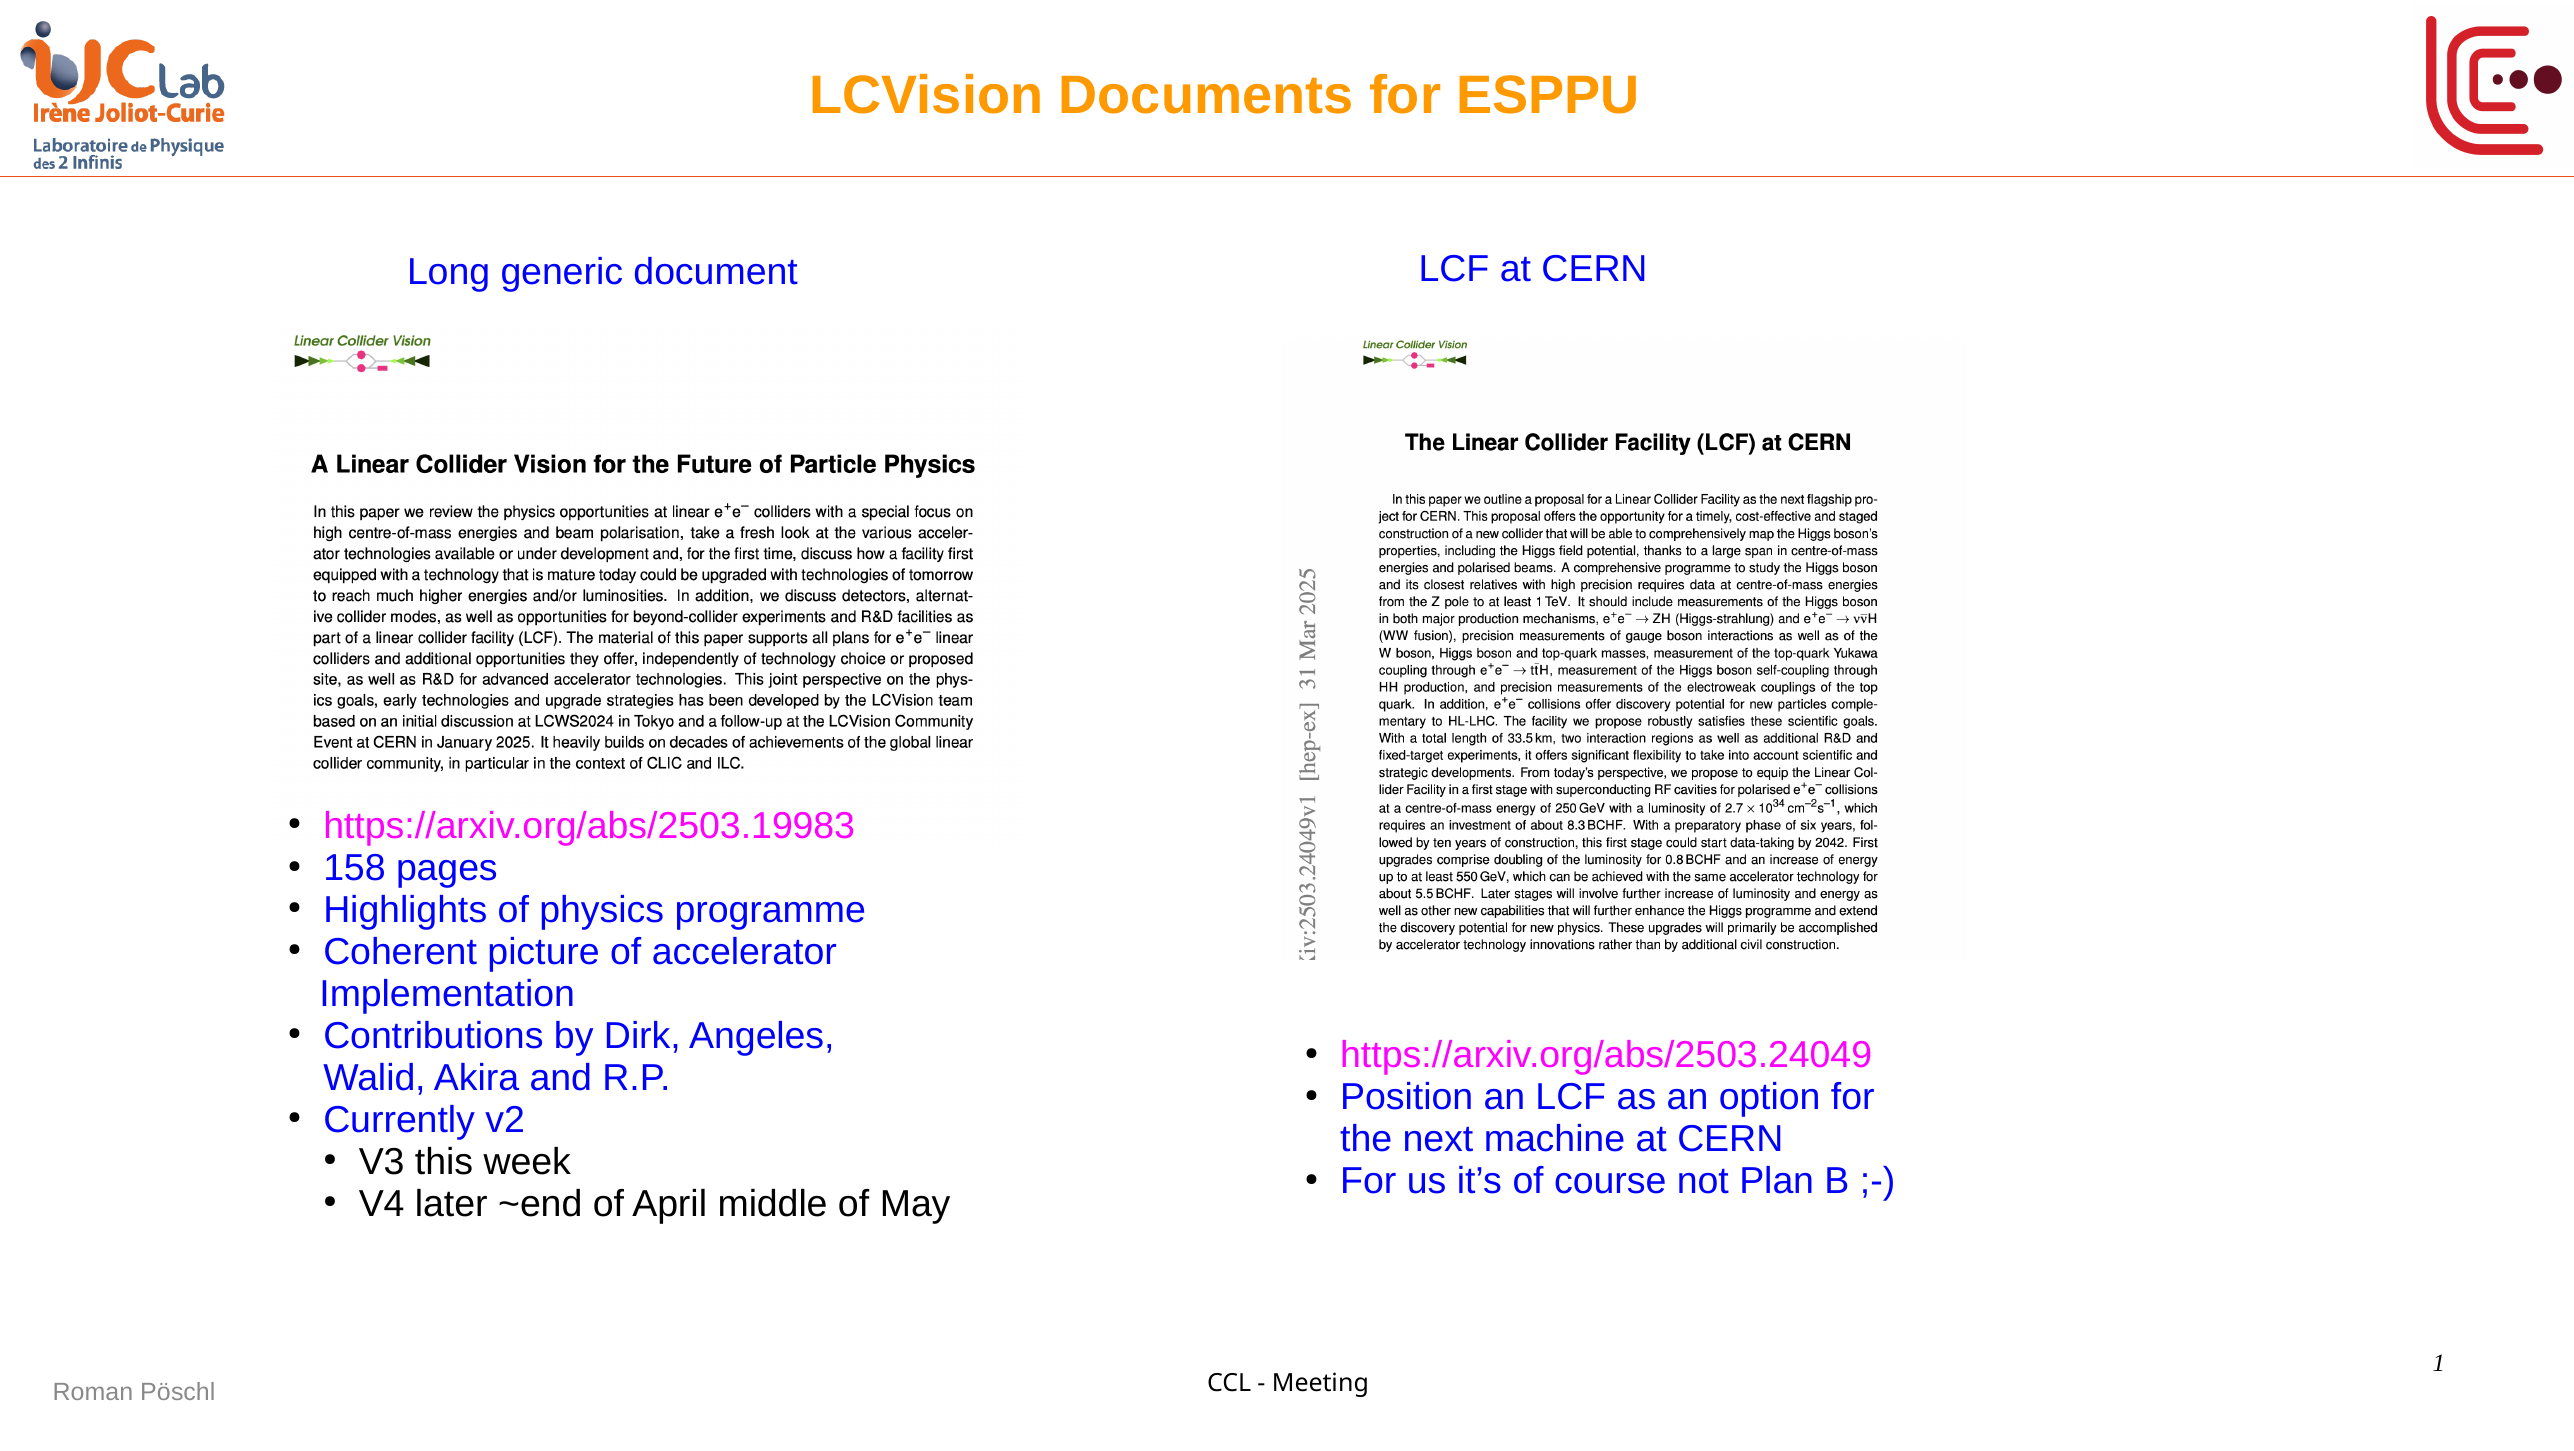

# LCVision Documents for ESPPU
LCF at CERN
Long generic document
https://arxiv.org/abs/2503.19983
158 pages
Highlights of physics programme
Coherent picture of accelerator
 Implementation
Contributions by Dirk, Angeles,
Walid, Akira and R.P.
Currently v2
V3 this week
V4 later ~end of April middle of May
https://arxiv.org/abs/2503.24049
Position an LCF as an option for
the next machine at CERN
For us it’s of course not Plan B ;-)
1